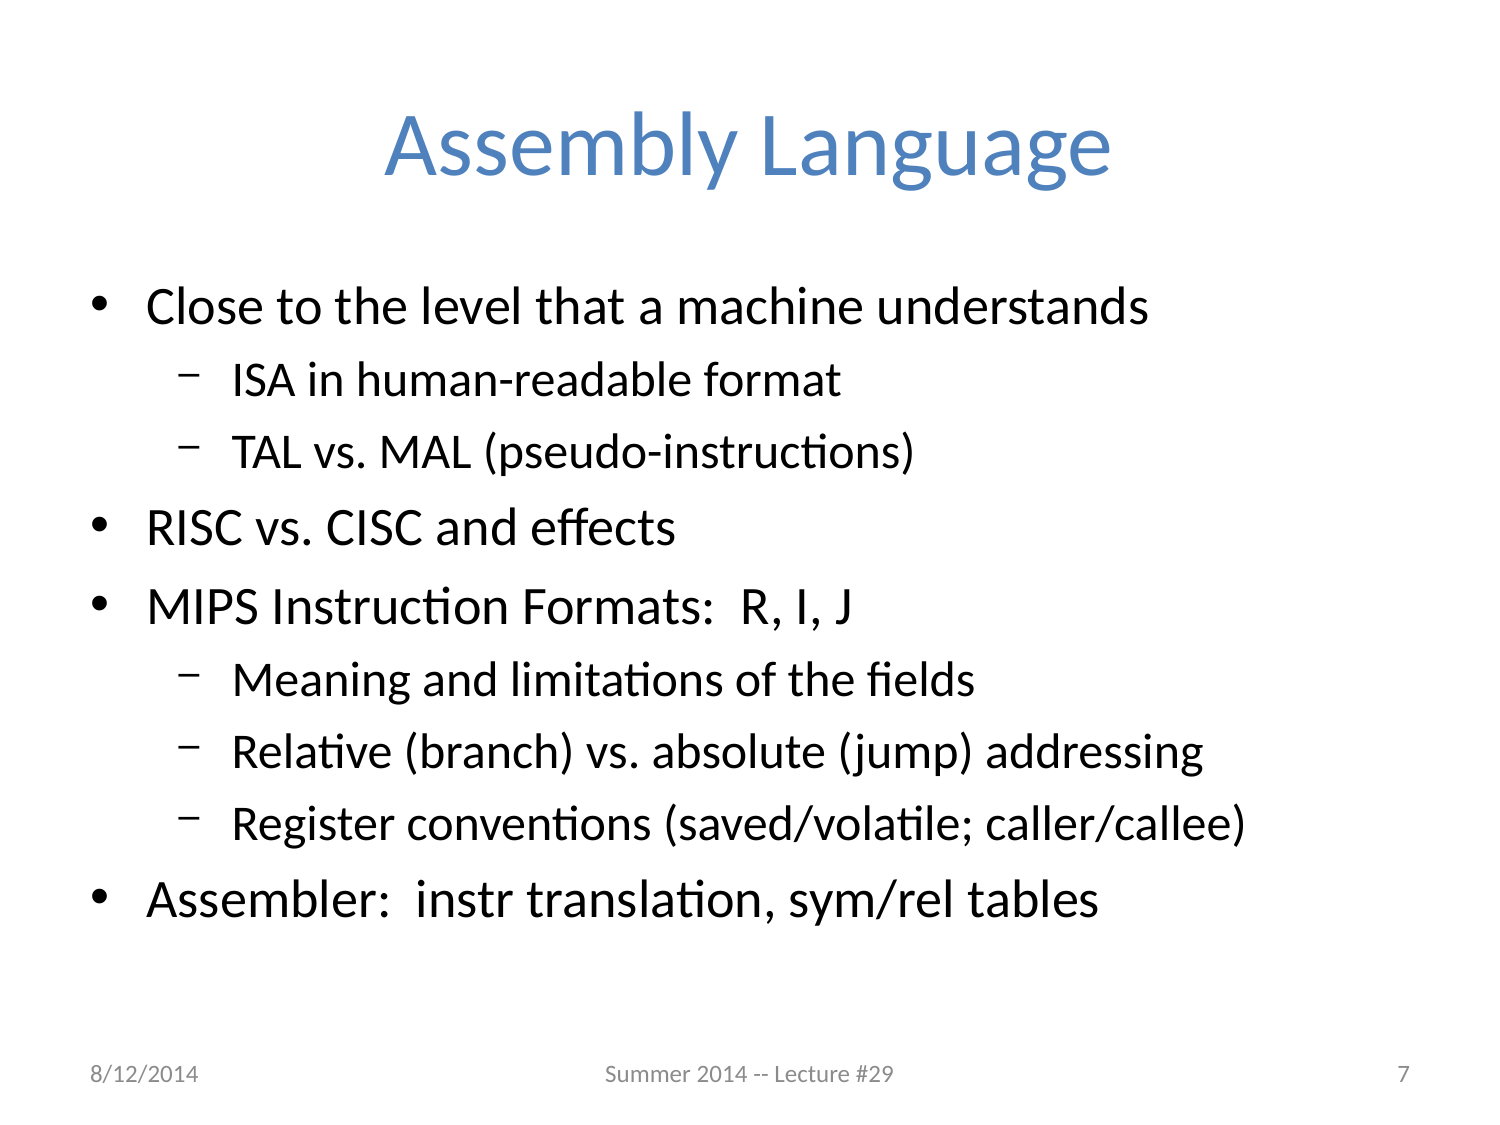

# Assembly Language
Close to the level that a machine understands
ISA in human-readable format
TAL vs. MAL (pseudo-instructions)
RISC vs. CISC and effects
MIPS Instruction Formats: R, I, J
Meaning and limitations of the fields
Relative (branch) vs. absolute (jump) addressing
Register conventions (saved/volatile; caller/callee)
Assembler: instr translation, sym/rel tables
8/12/2014
Summer 2014 -- Lecture #29